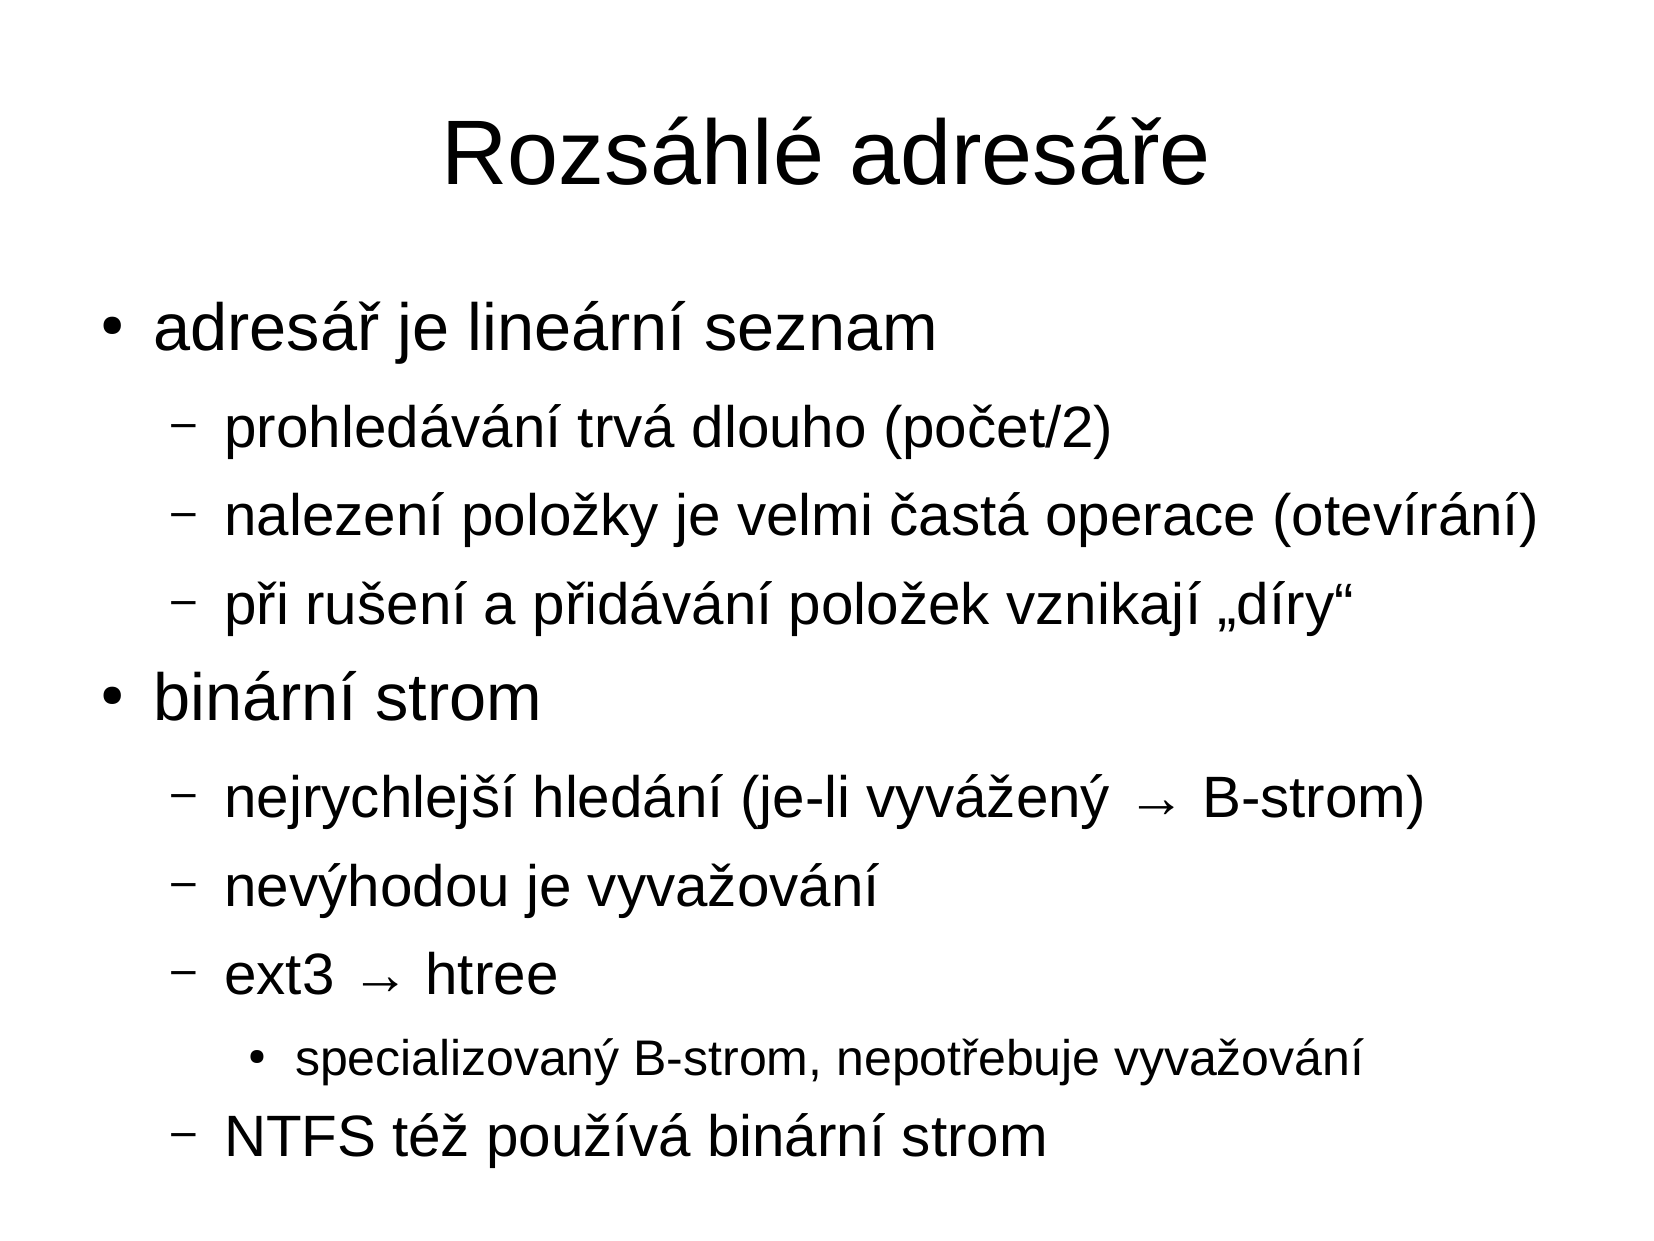

# Rozsáhlé adresáře
adresář je lineární seznam
prohledávání trvá dlouho (počet/2)
nalezení položky je velmi častá operace (otevírání)
při rušení a přidávání položek vznikají „díry“
binární strom
nejrychlejší hledání (je-li vyvážený → B-strom)
nevýhodou je vyvažování
ext3 → htree
specializovaný B-strom, nepotřebuje vyvažování
NTFS též používá binární strom